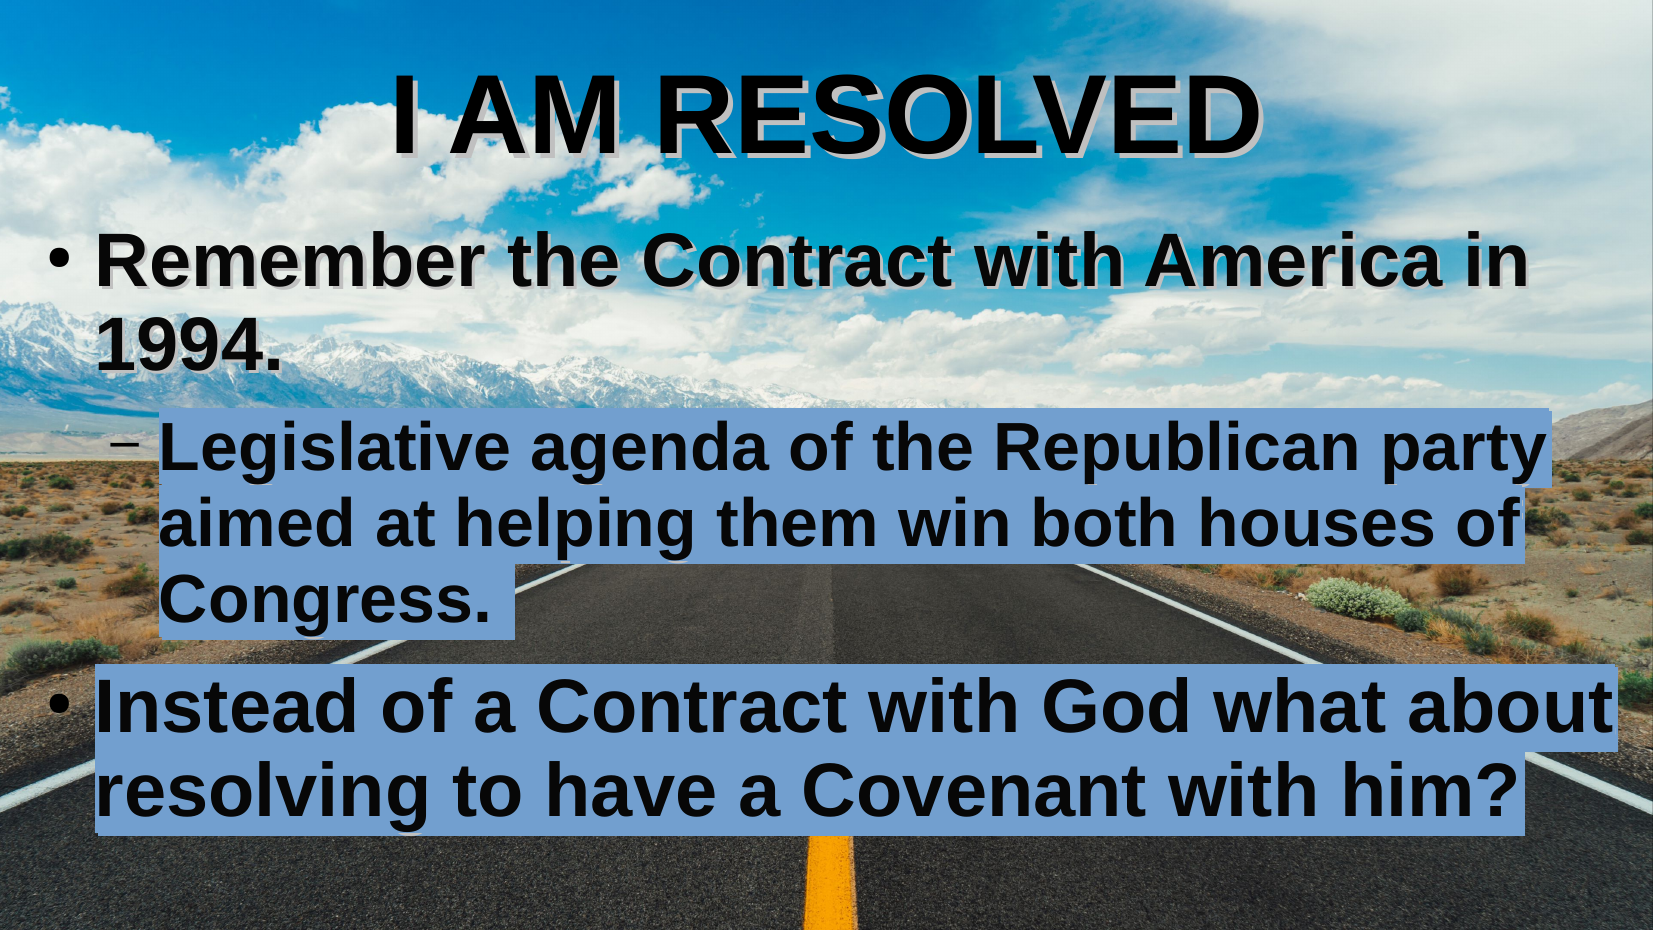

# I AM RESOLVED
Remember the Contract with America in 1994.
Legislative agenda of the Republican party aimed at helping them win both houses of Congress.
Instead of a Contract with God what about resolving to have a Covenant with him?